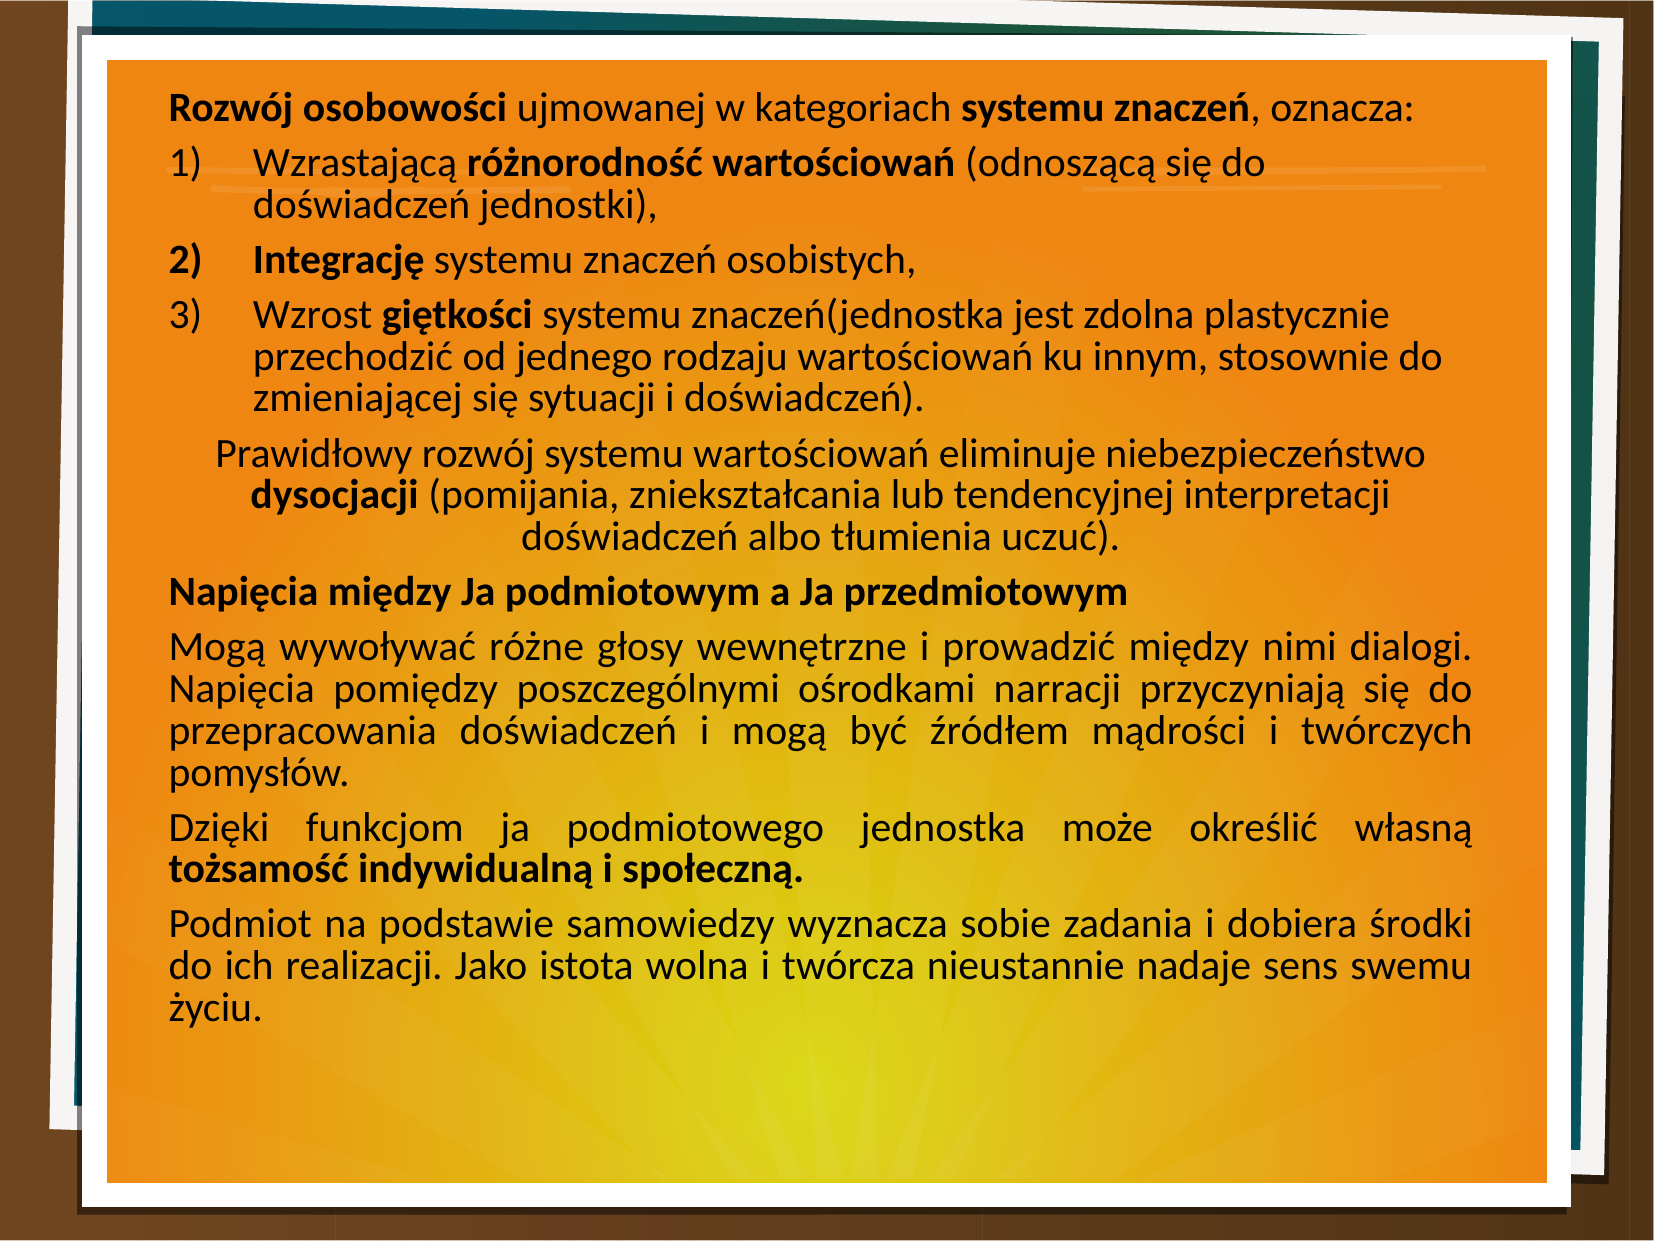

Rozwój osobowości ujmowanej w kategoriach systemu znaczeń, oznacza:
Wzrastającą różnorodność wartościowań (odnoszącą się do doświadczeń jednostki),
Integrację systemu znaczeń osobistych,
Wzrost giętkości systemu znaczeń(jednostka jest zdolna plastycznie przechodzić od jednego rodzaju wartościowań ku innym, stosownie do zmieniającej się sytuacji i doświadczeń).
Prawidłowy rozwój systemu wartościowań eliminuje niebezpieczeństwo dysocjacji (pomijania, zniekształcania lub tendencyjnej interpretacji doświadczeń albo tłumienia uczuć).
Napięcia między Ja podmiotowym a Ja przedmiotowym
Mogą wywoływać różne głosy wewnętrzne i prowadzić między nimi dialogi. Napięcia pomiędzy poszczególnymi ośrodkami narracji przyczyniają się do przepracowania doświadczeń i mogą być źródłem mądrości i twórczych pomysłów.
Dzięki funkcjom ja podmiotowego jednostka może określić własną tożsamość indywidualną i społeczną.
Podmiot na podstawie samowiedzy wyznacza sobie zadania i dobiera środki do ich realizacji. Jako istota wolna i twórcza nieustannie nadaje sens swemu życiu.